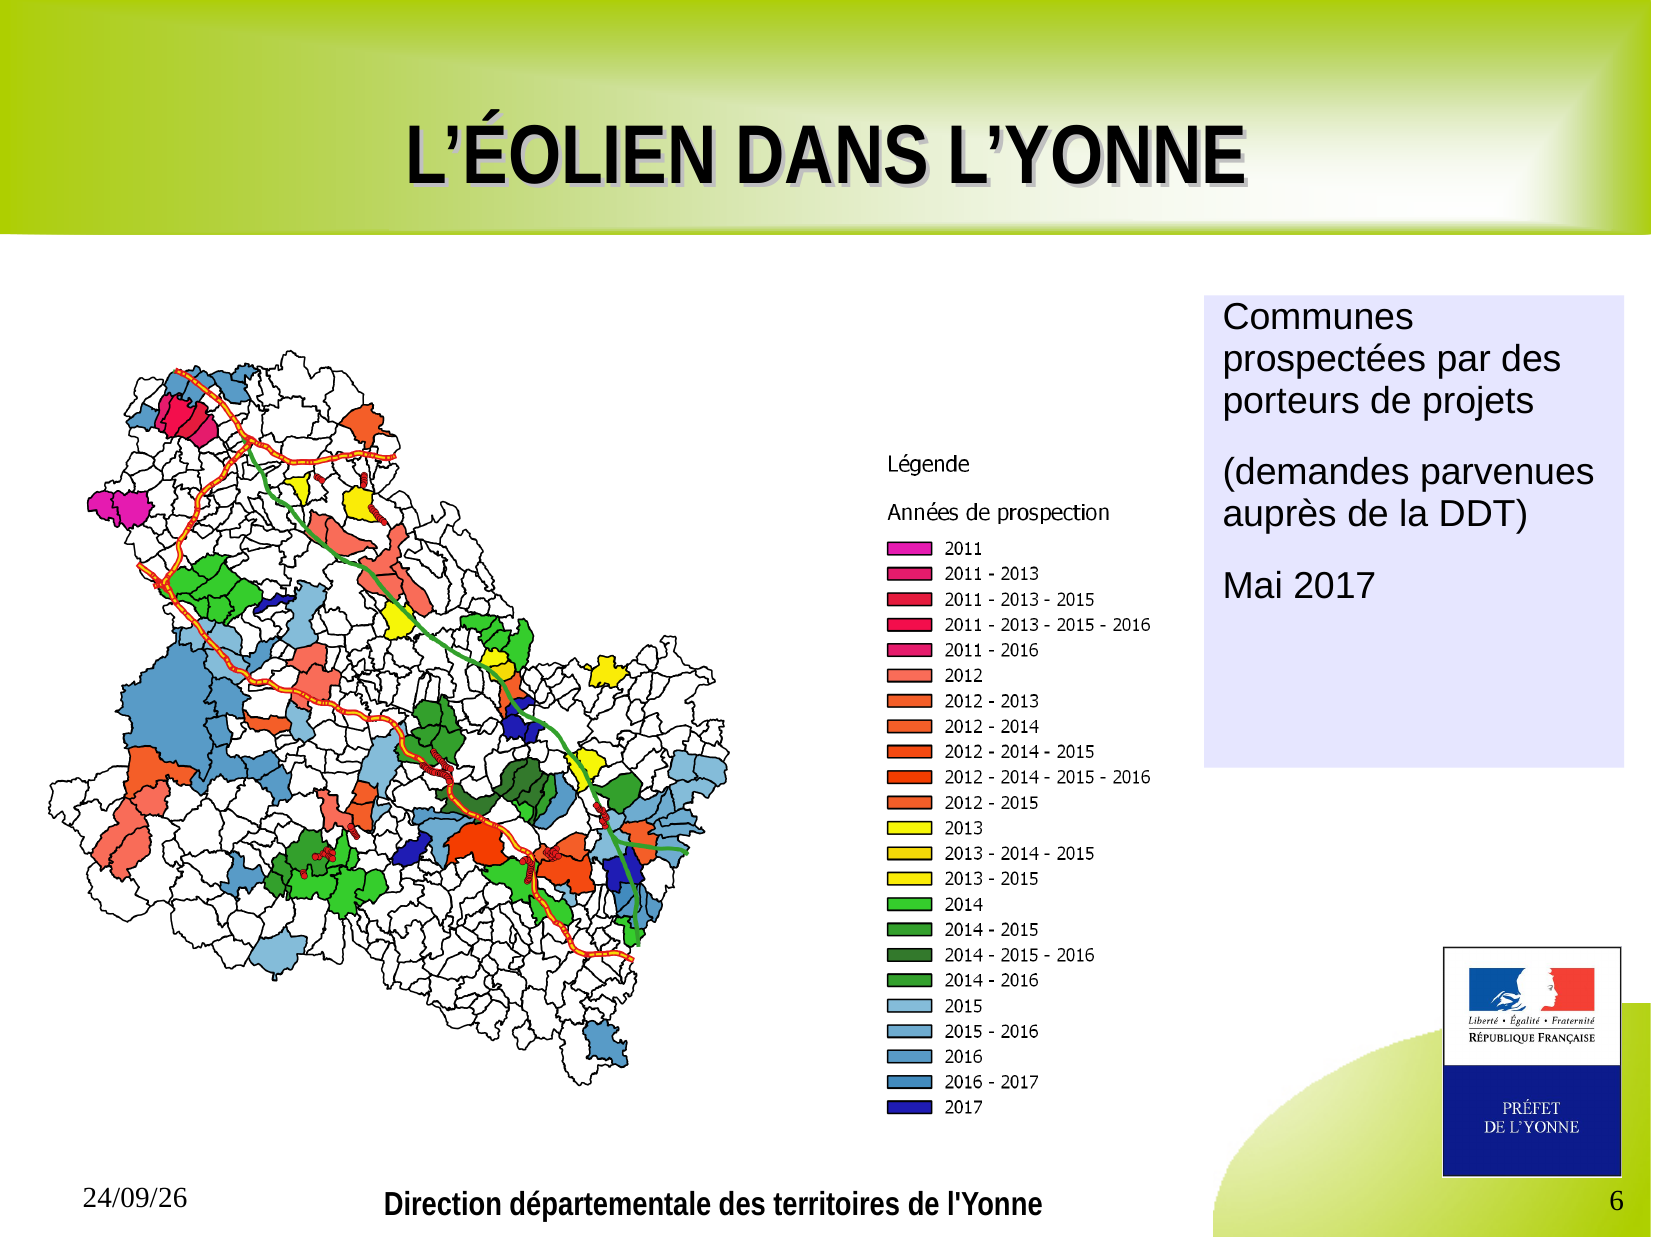

# L’ÉOLIEN DANS L’YONNE
Communes prospectées par des porteurs de projets
(demandes parvenues auprès de la DDT)
Mai 2017
Direction départementale des territoires de l'Yonne
6